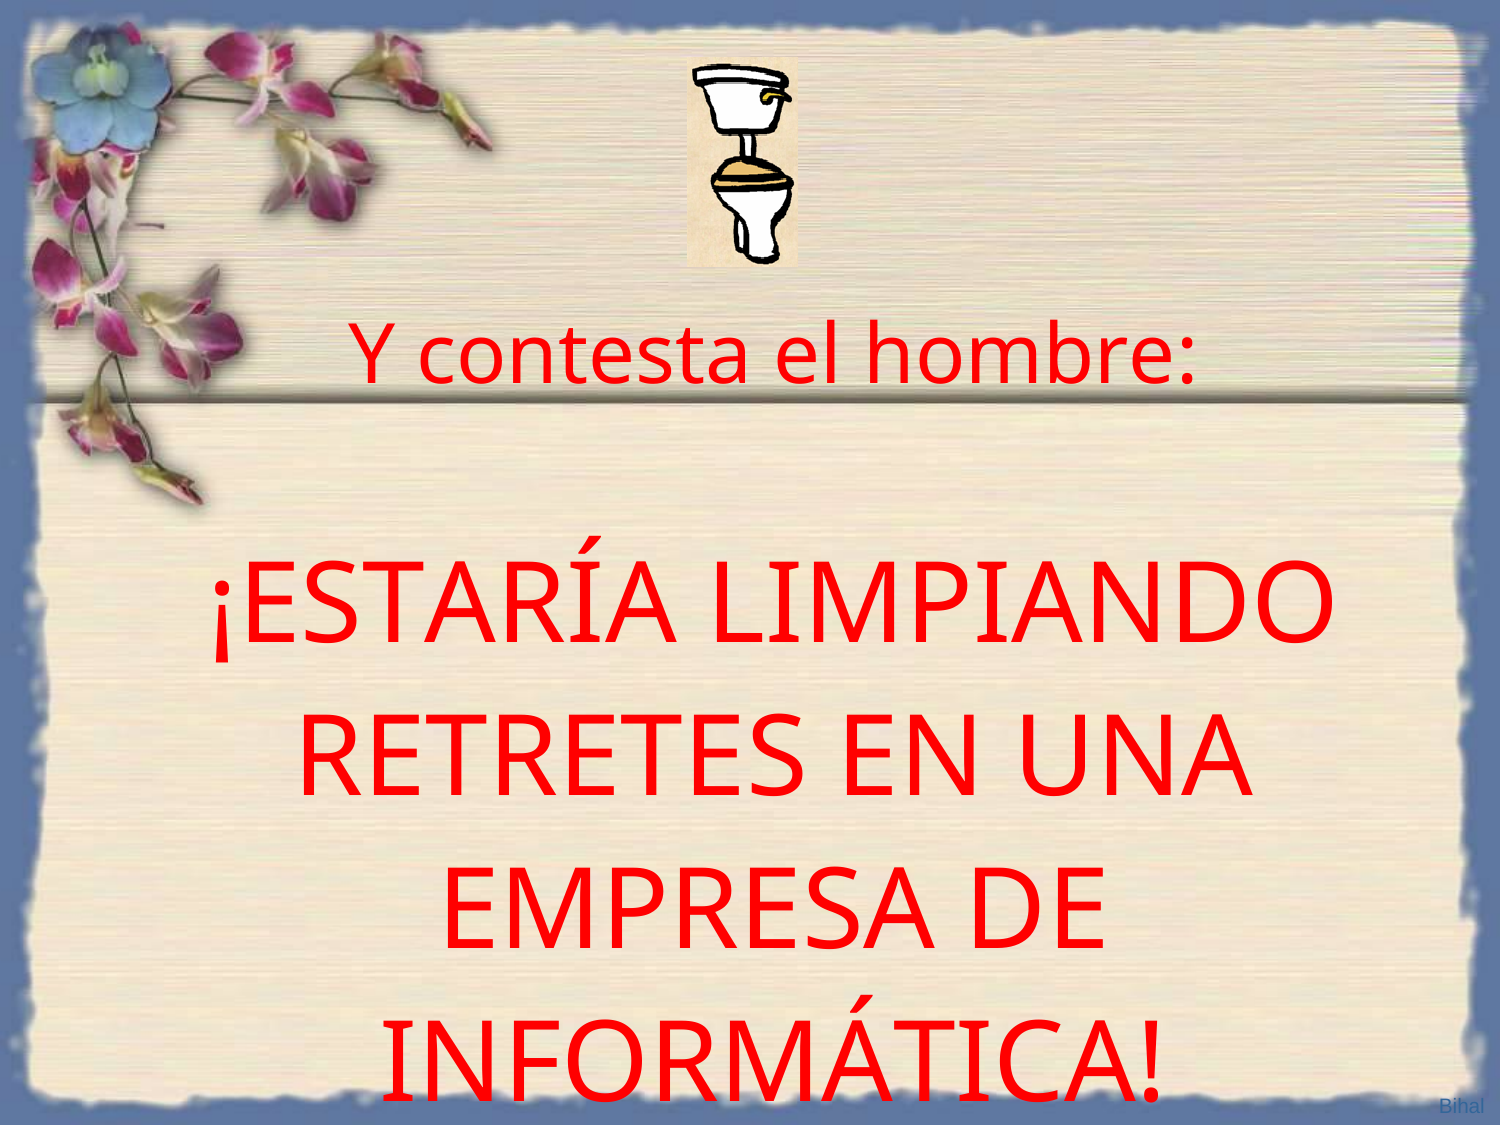

# Y contesta el hombre: ¡ESTARÍA LIMPIANDO RETRETES EN UNA EMPRESA DE INFORMÁTICA!
Bihal